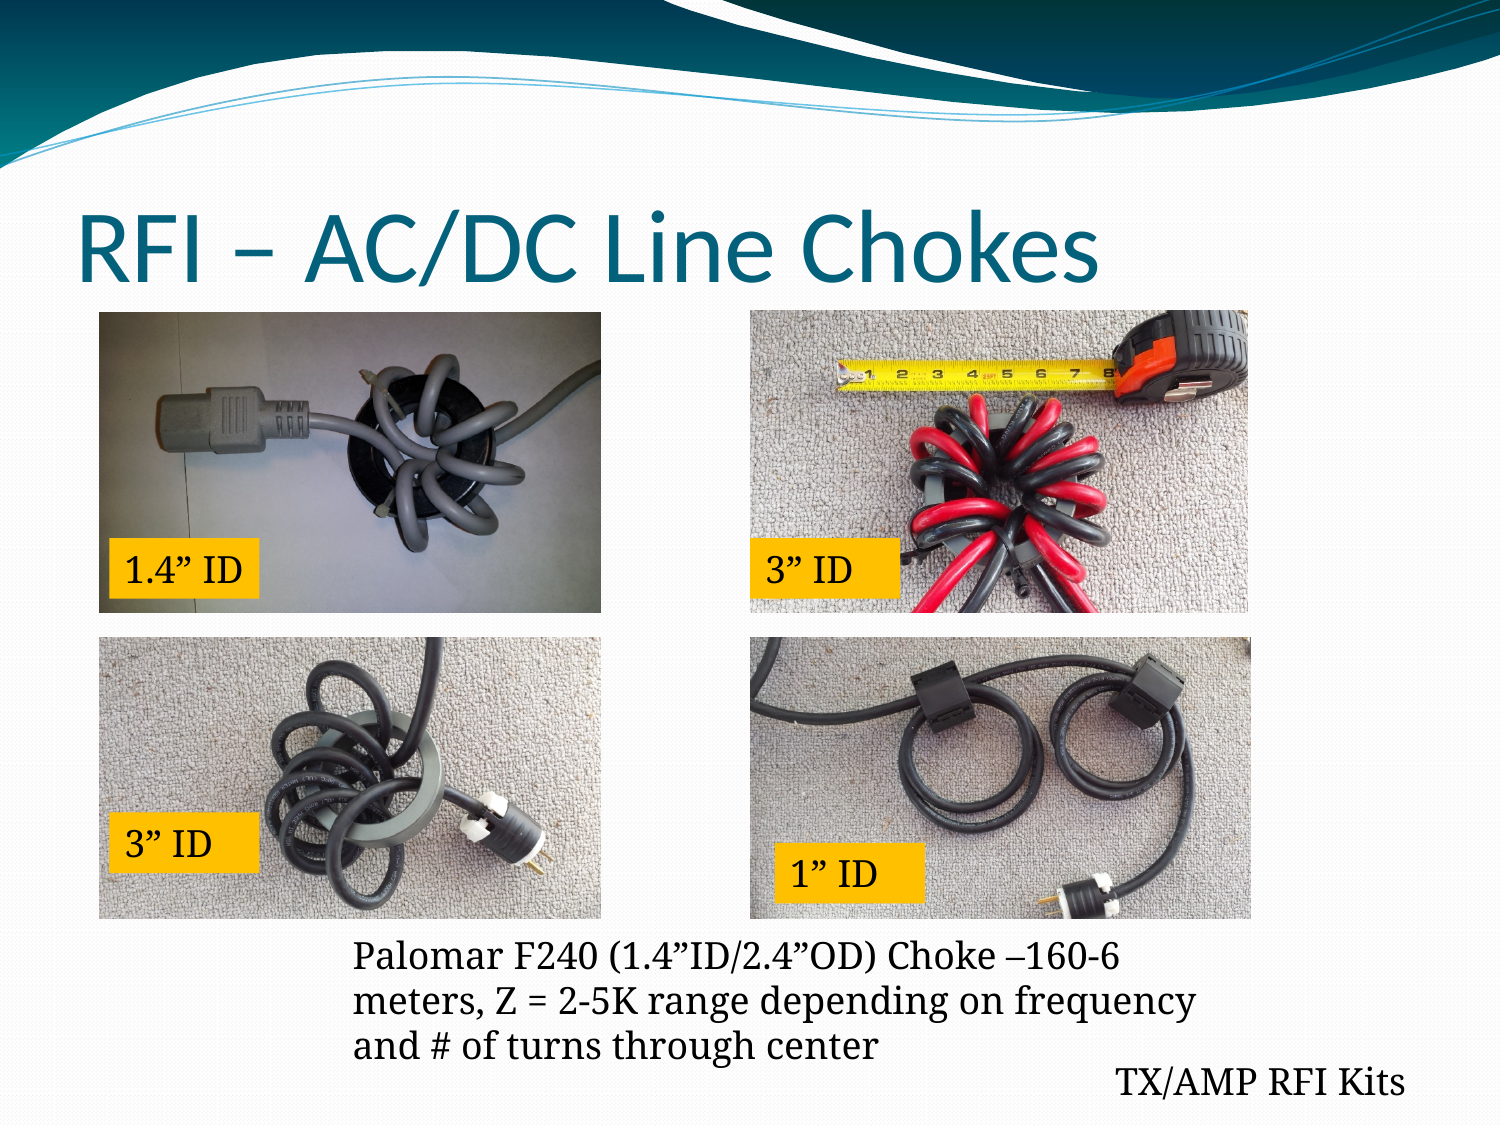

# RFI – AC/DC Line Chokes
1.4” ID
3” ID
1.4” ID
3” ID
1” ID
Palomar F240 (1.4”ID/2.4”OD) Choke –160-6 meters, Z = 2-5K range depending on frequency and # of turns through center
TX/AMP RFI Kits